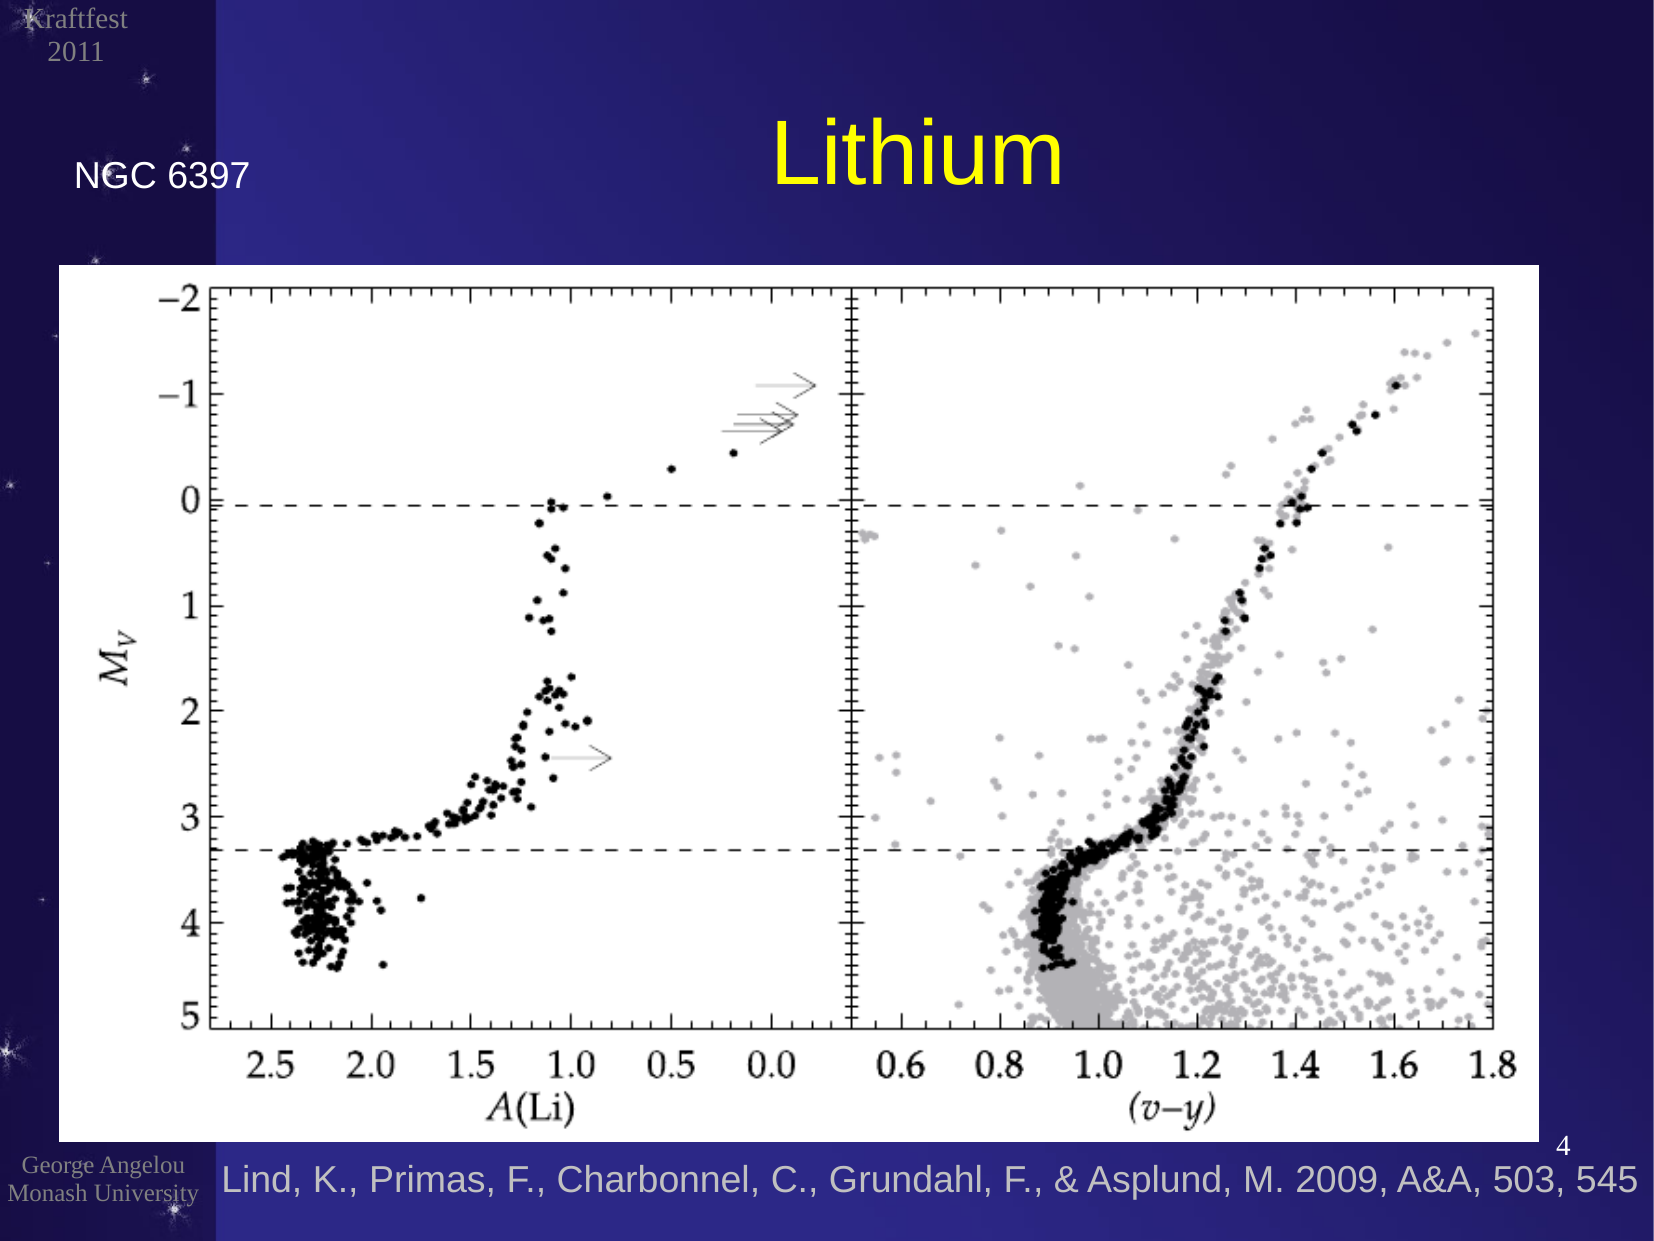

# Lithium
NGC 6397
4
Lind, K., Primas, F., Charbonnel, C., Grundahl, F., & Asplund, M. 2009, A&A, 503, 545